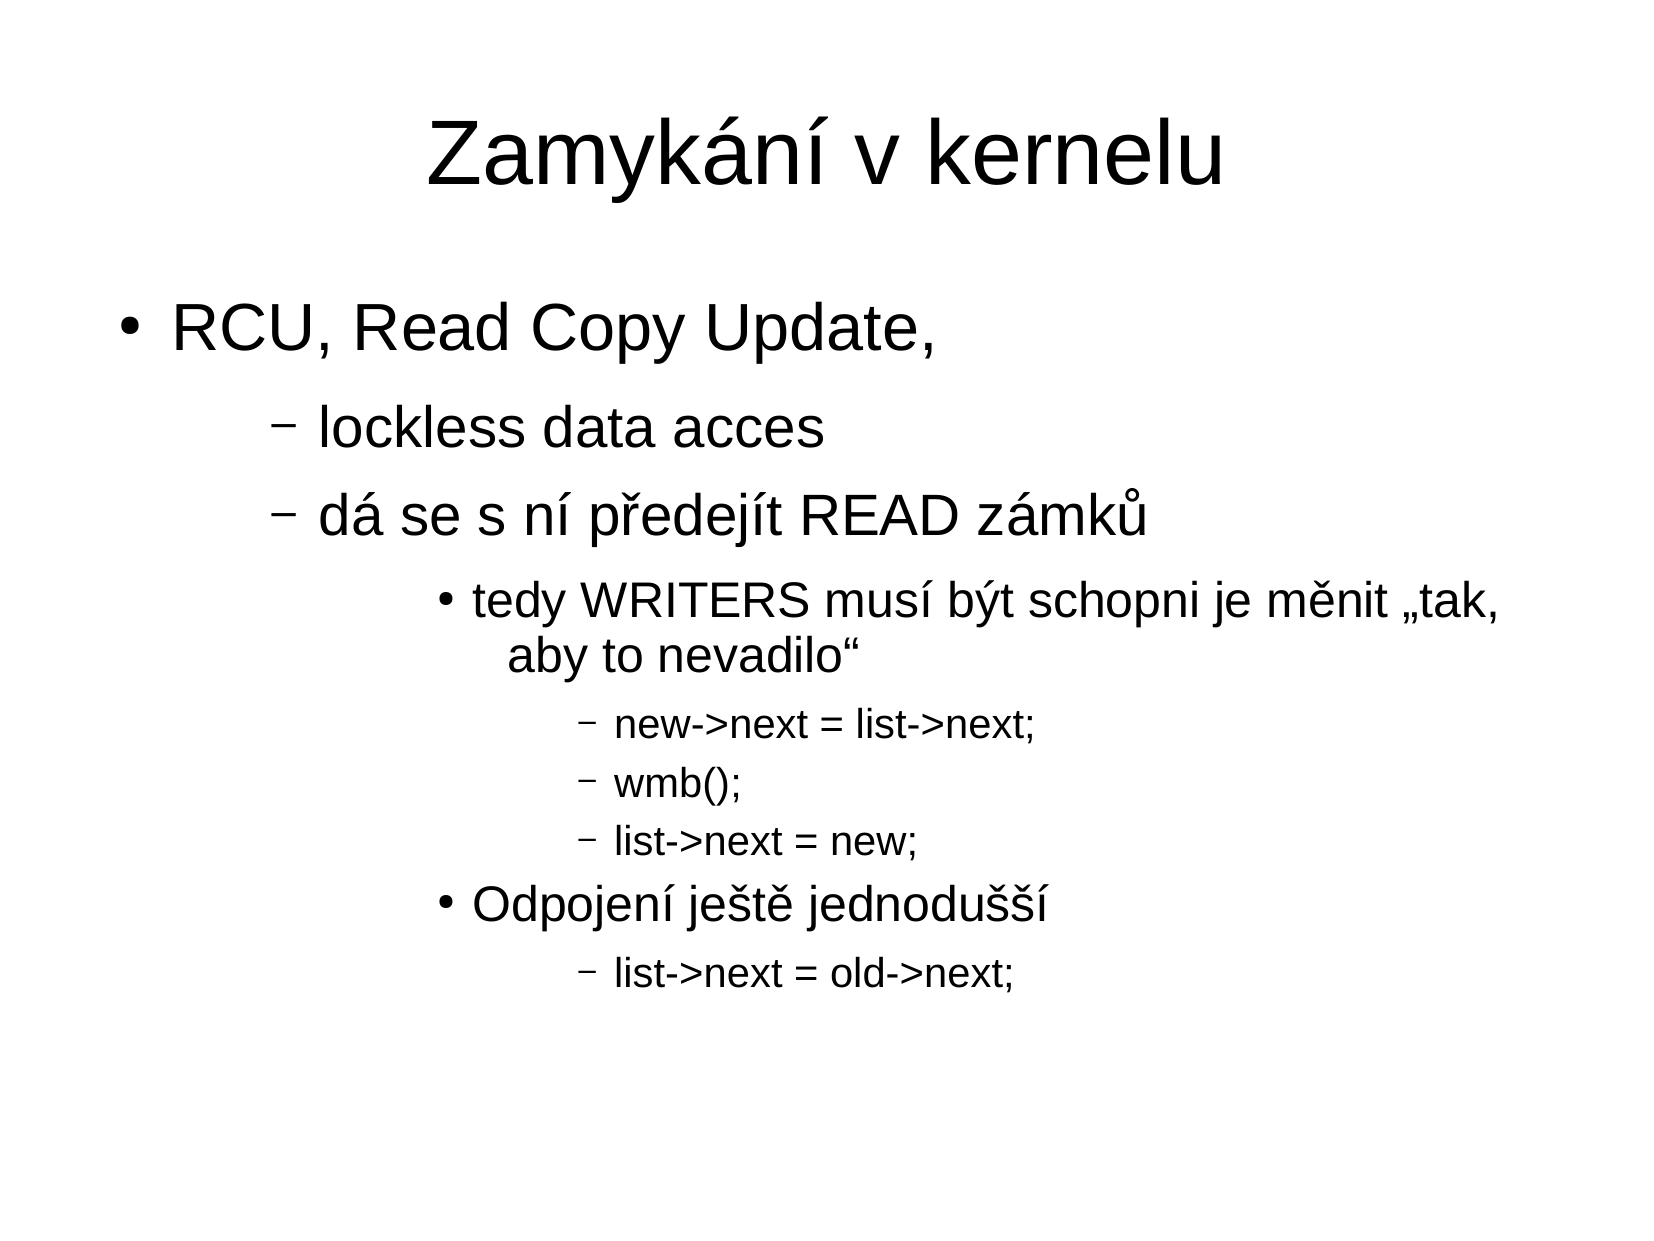

# Zamykání v kernelu
RCU, Read Copy Update,
lockless data acces
dá se s ní předejít READ zámků
tedy WRITERS musí být schopni je měnit „tak, aby to nevadilo“
new->next = list->next;
wmb();
list->next = new;
Odpojení ještě jednodušší
list->next = old->next;